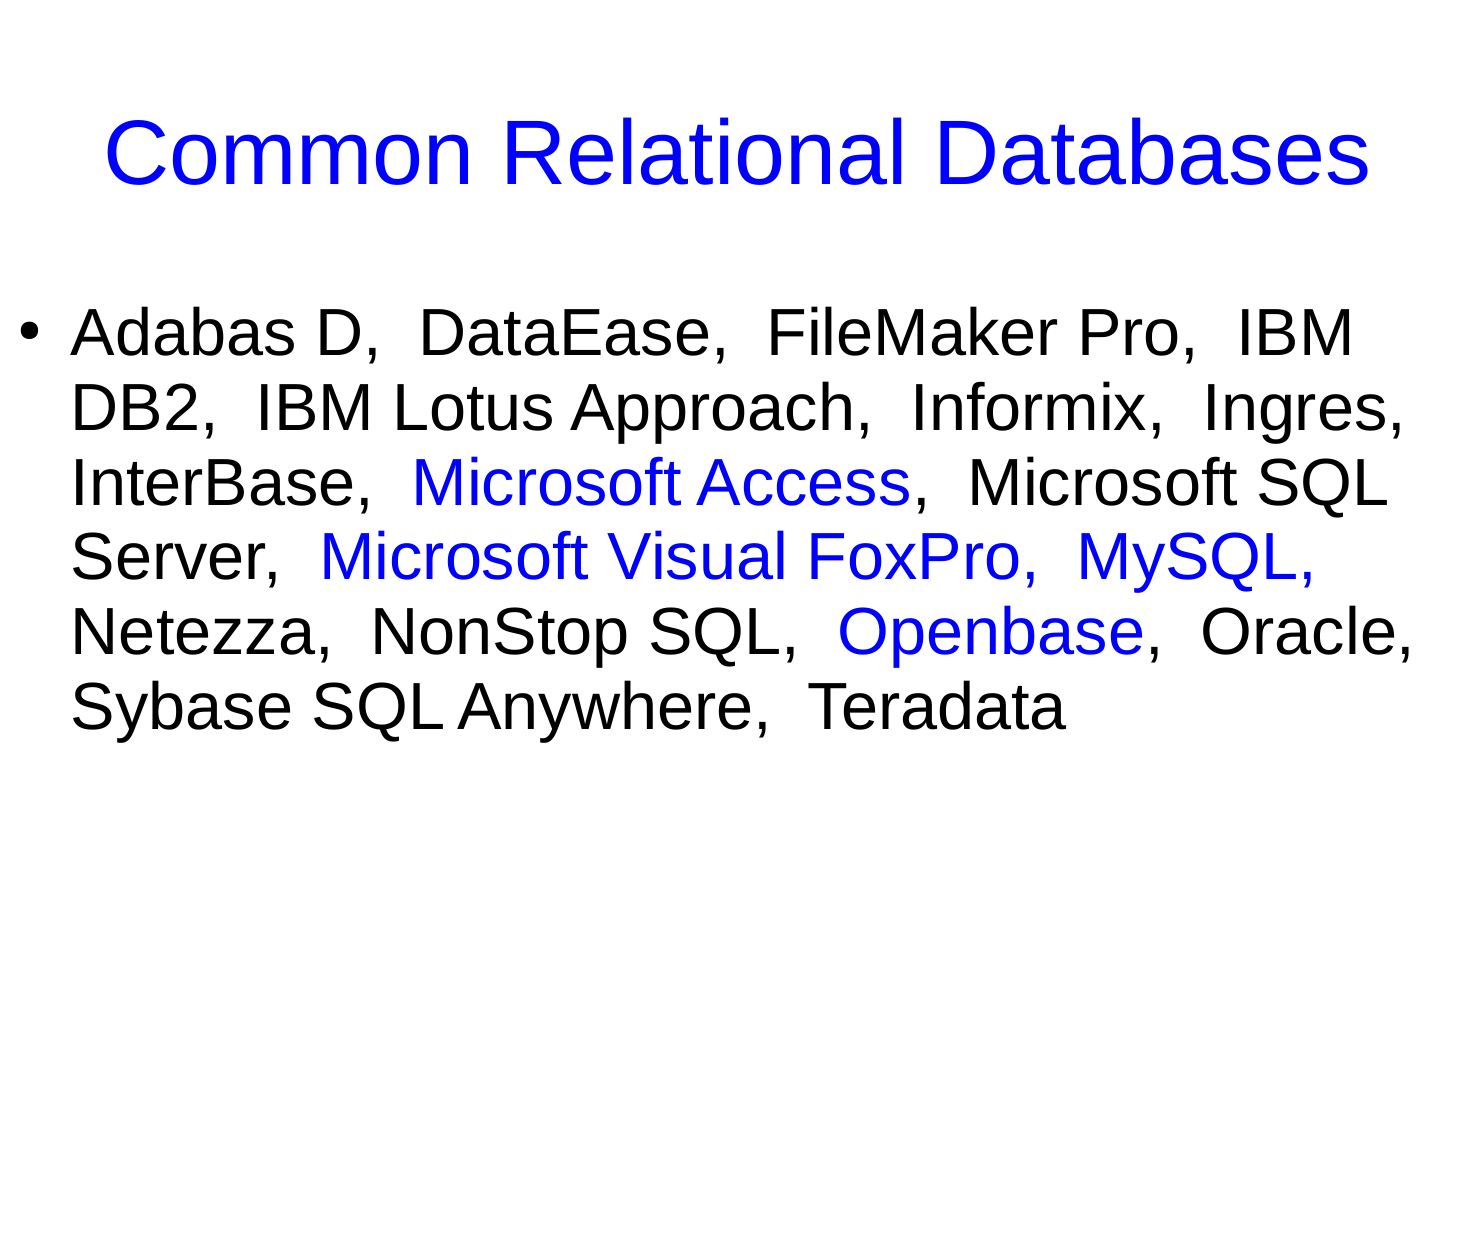

# Common Relational Databases
Adabas D, DataEase, FileMaker Pro, IBM DB2, IBM Lotus Approach, Informix, Ingres, InterBase, Microsoft Access, Microsoft SQL Server, Microsoft Visual FoxPro, MySQL, Netezza, NonStop SQL, Openbase, Oracle, Sybase SQL Anywhere, Teradata